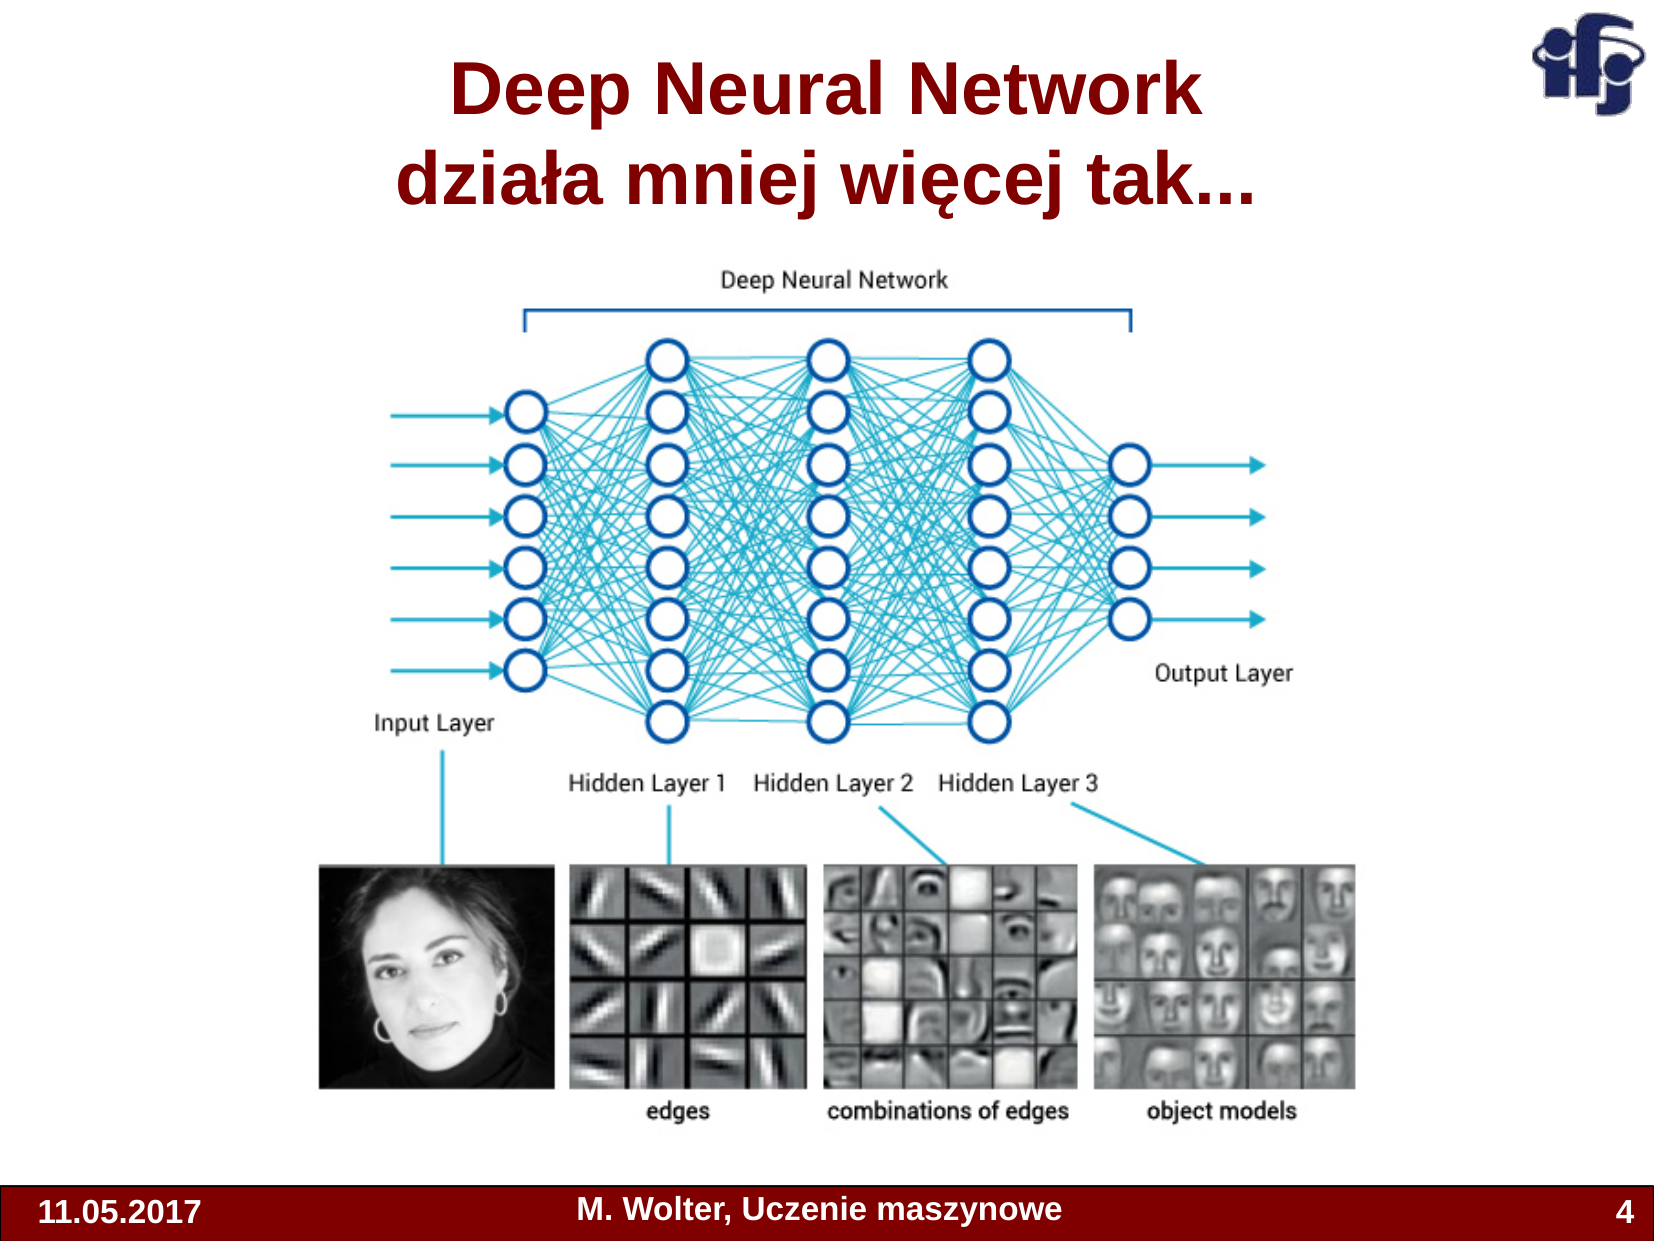

# Deep Neural Network działa mniej więcej tak...
9.03.2017
Machine Learning, M. Wolter